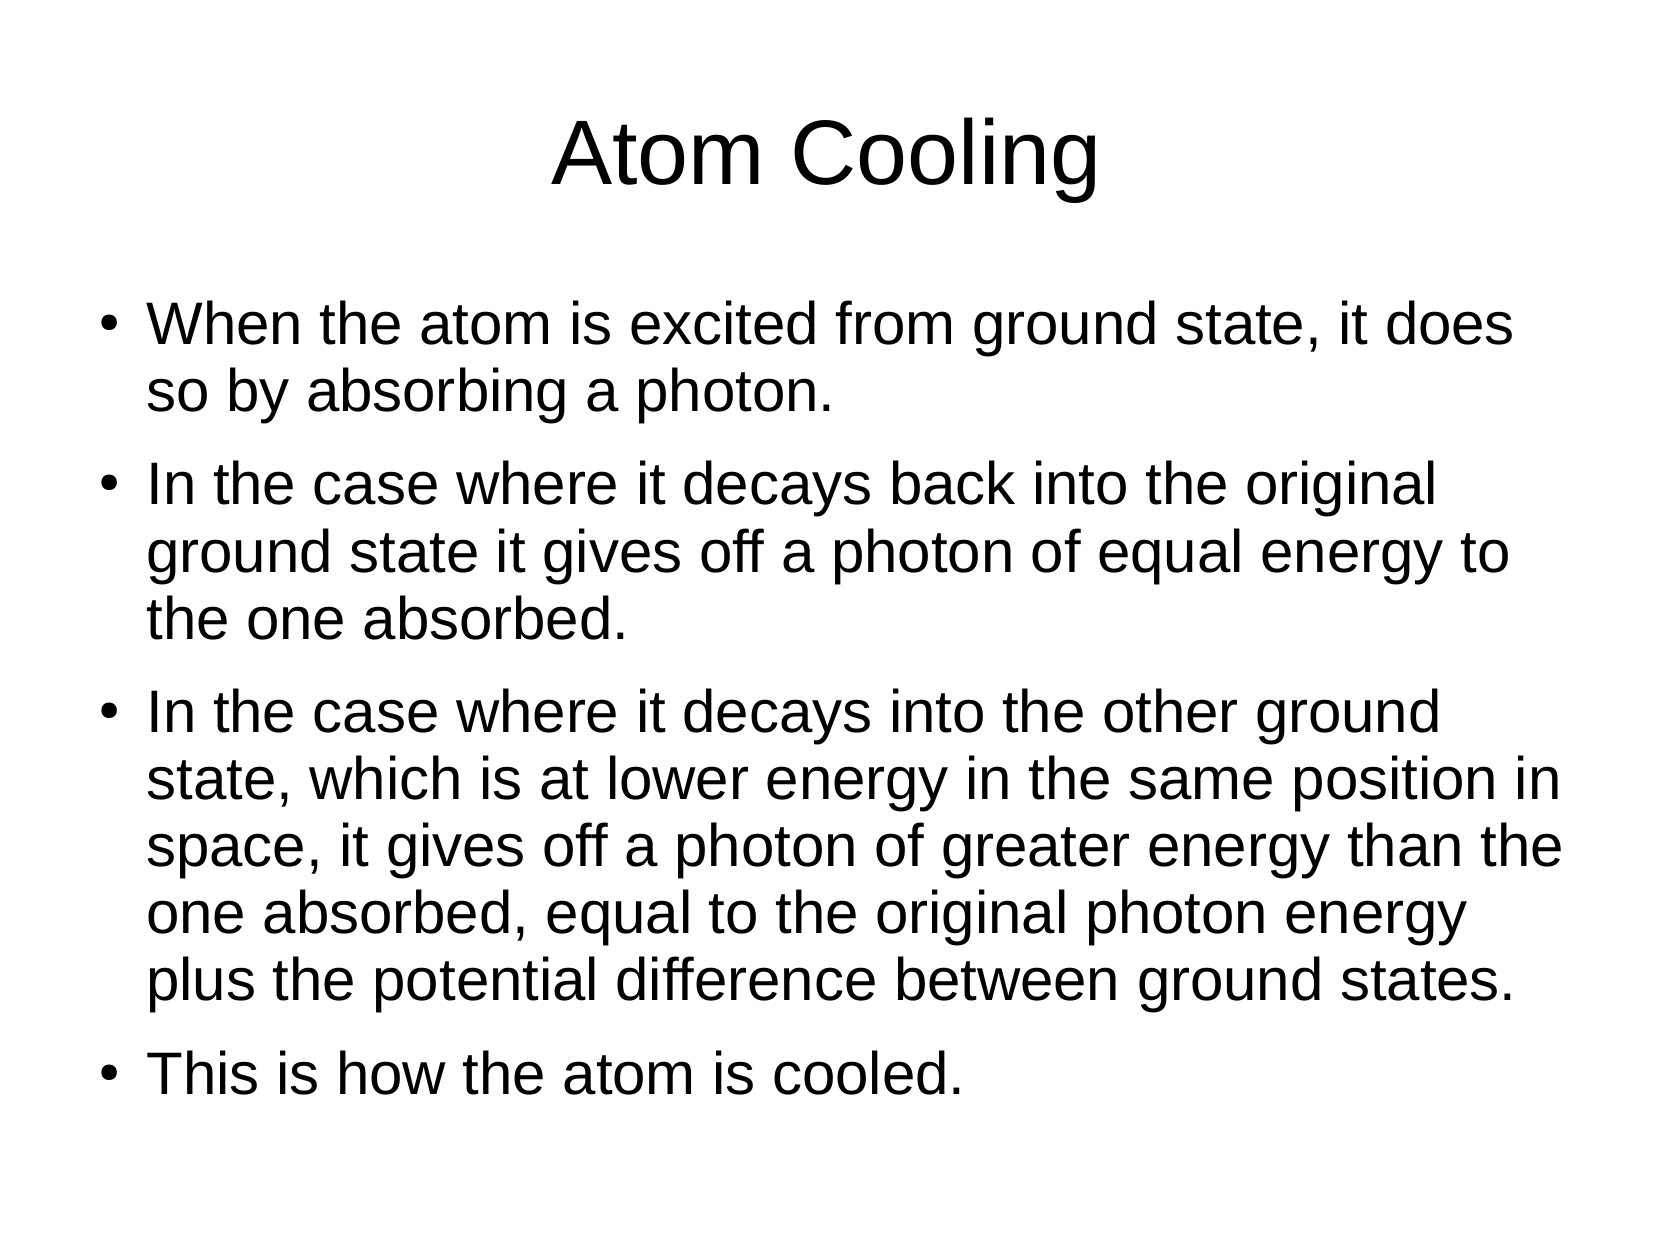

# Atom Cooling
When the atom is excited from ground state, it does so by absorbing a photon.
In the case where it decays back into the original ground state it gives off a photon of equal energy to the one absorbed.
In the case where it decays into the other ground state, which is at lower energy in the same position in space, it gives off a photon of greater energy than the one absorbed, equal to the original photon energy plus the potential difference between ground states.
This is how the atom is cooled.